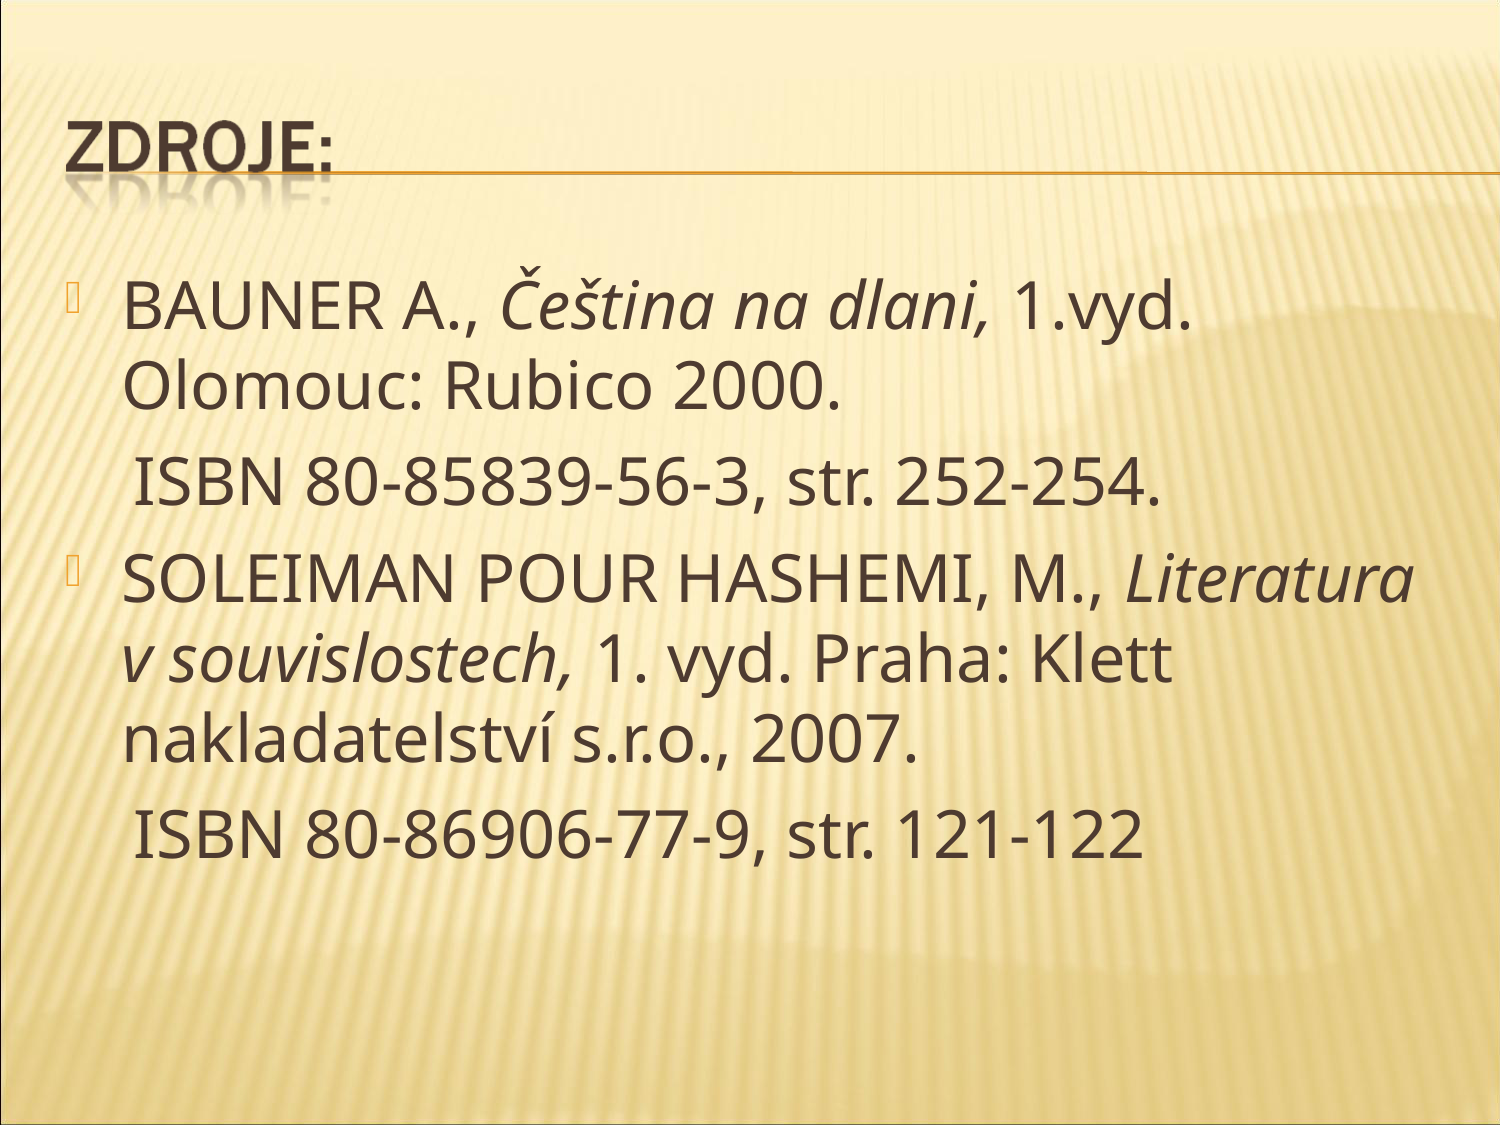

# BAUNER A., Čeština na dlani, 1.vyd. Olomouc: Rubico 2000.
 ISBN 80-85839-56-3, str. 252-254.
SOLEIMAN POUR HASHEMI, M., Literatura v souvislostech, 1. vyd. Praha: Klett nakladatelství s.r.o., 2007.
 ISBN 80-86906-77-9, str. 121-122